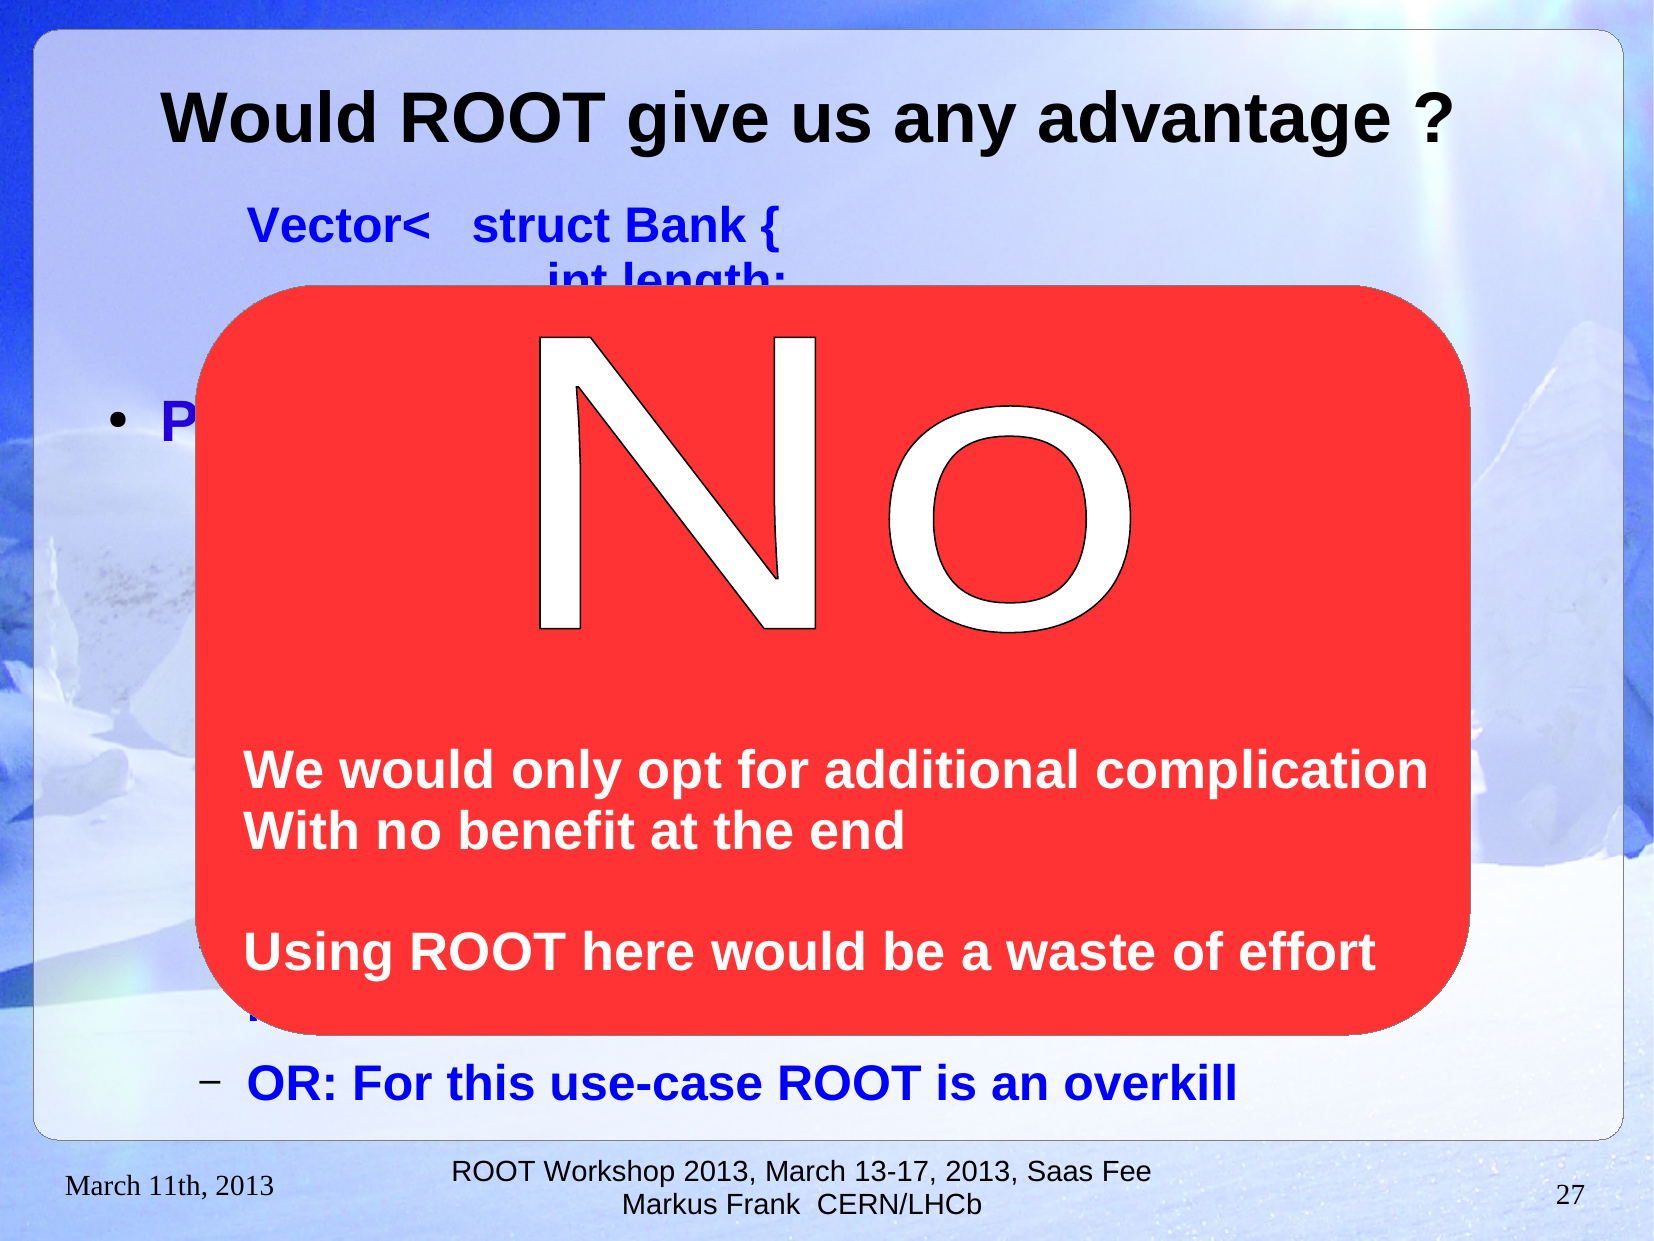

# Would ROOT give us any advantage ?
Vector< 	struct Bank {
				int length;
				unsigned int* data; } >
Populate this structure and save it with ROOT
Would require additional CPU
- probably several boxes
- though not dramatic in $$
Would complicate the storage layer
- Storage System is protected
- For system sanity reasons:
 only few daemons allowed there
Hence: Using ROOT to save this structure
reminds of shooting ants with canons...
OR: For this use-case ROOT is an overkill
No
We would only opt for additional complication
With no benefit at the end
Using ROOT here would be a waste of effort
March 11th, 2013
27